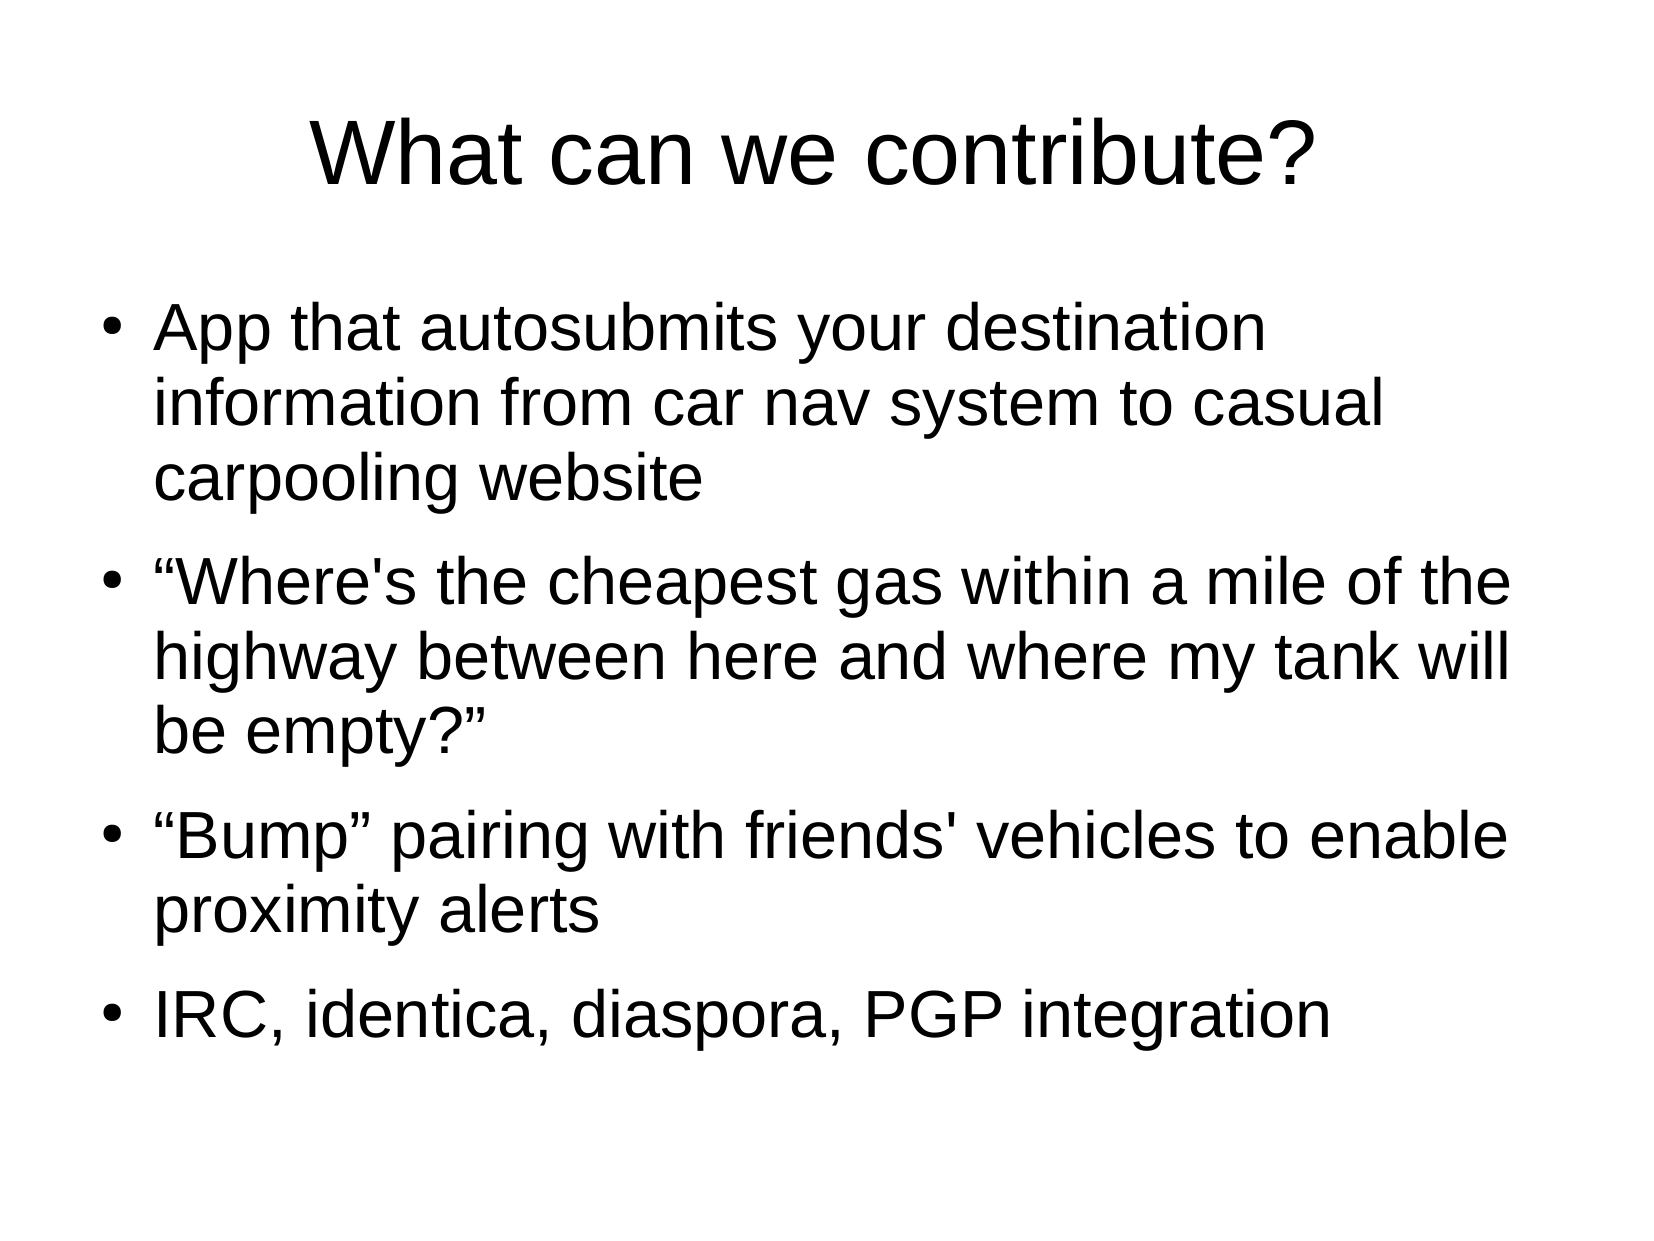

# What can we contribute?
App that autosubmits your destination information from car nav system to casual carpooling website
“Where's the cheapest gas within a mile of the highway between here and where my tank will be empty?”
“Bump” pairing with friends' vehicles to enable proximity alerts
IRC, identica, diaspora, PGP integration